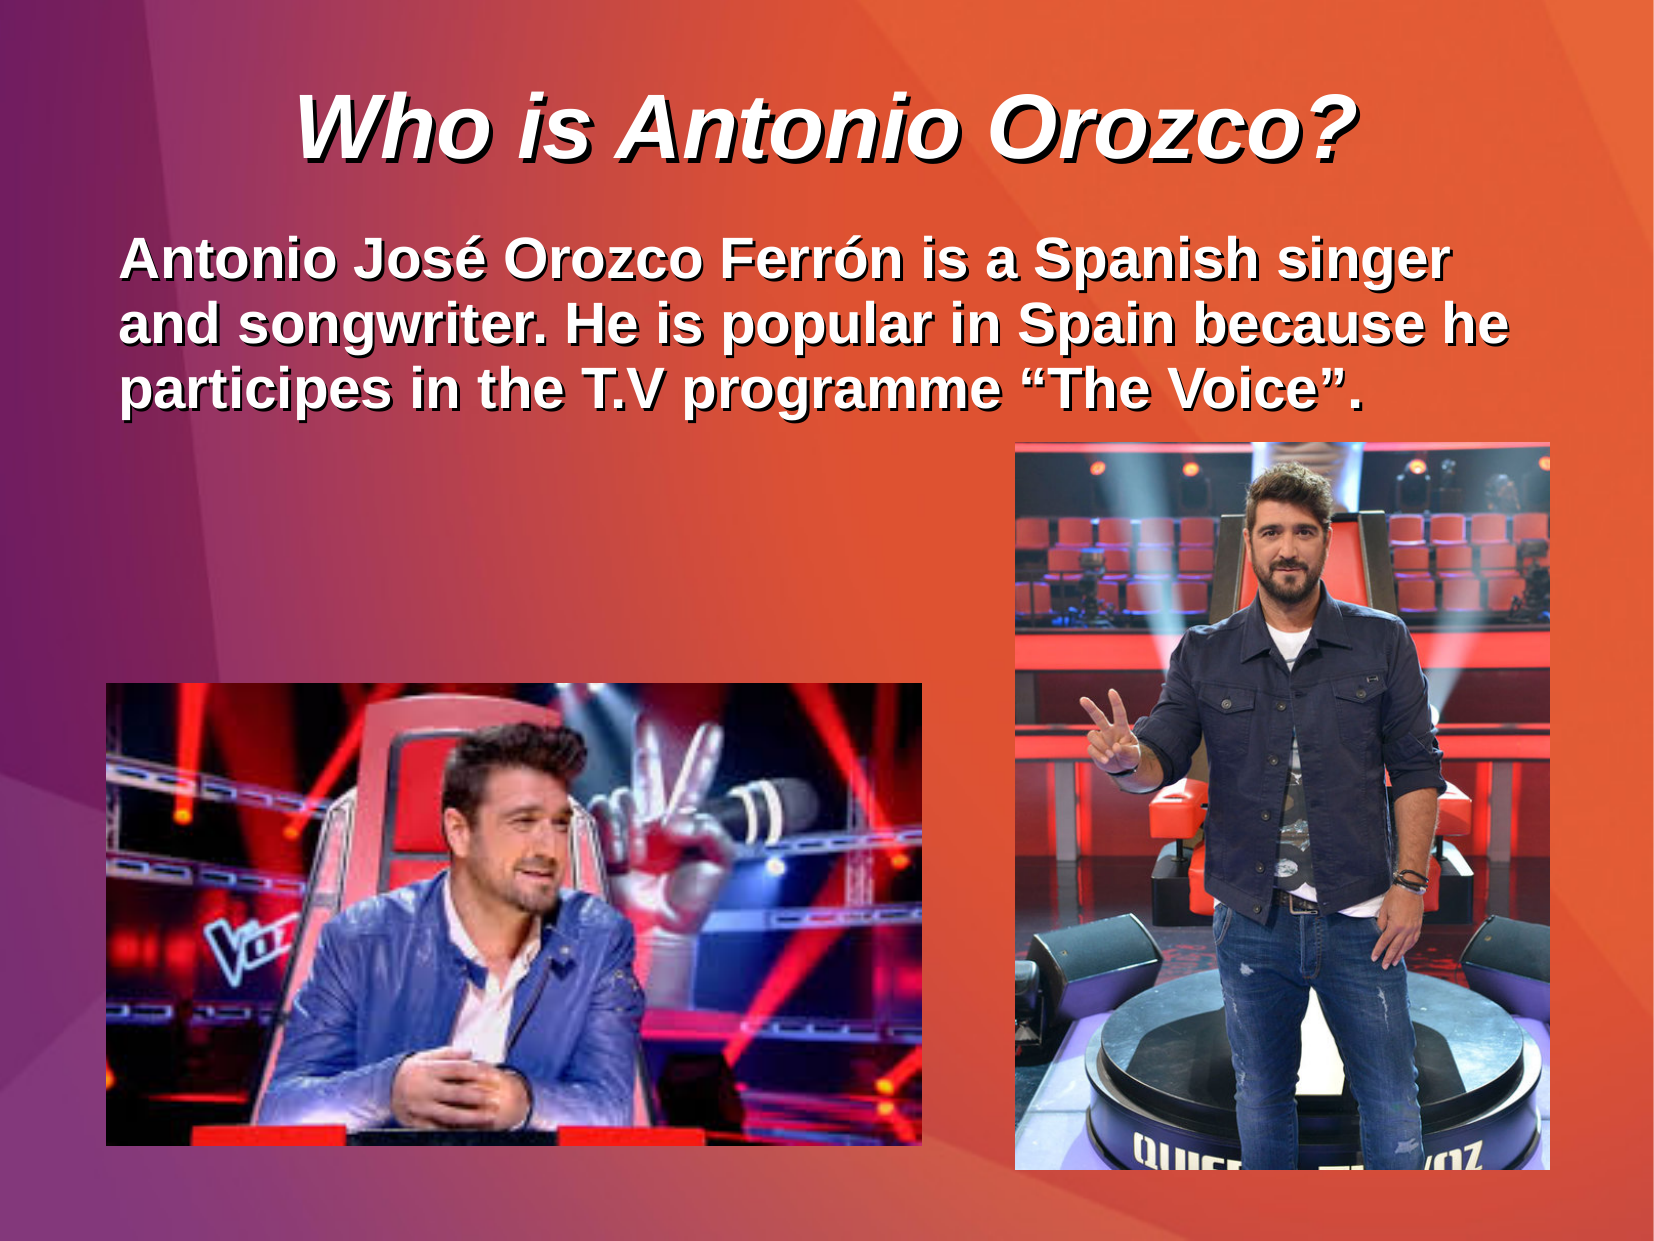

# Who is Antonio Orozco?
Antonio José Orozco Ferrón is a Spanish singer and songwriter. He is popular in Spain because he participes in the T.V programme “The Voice”.